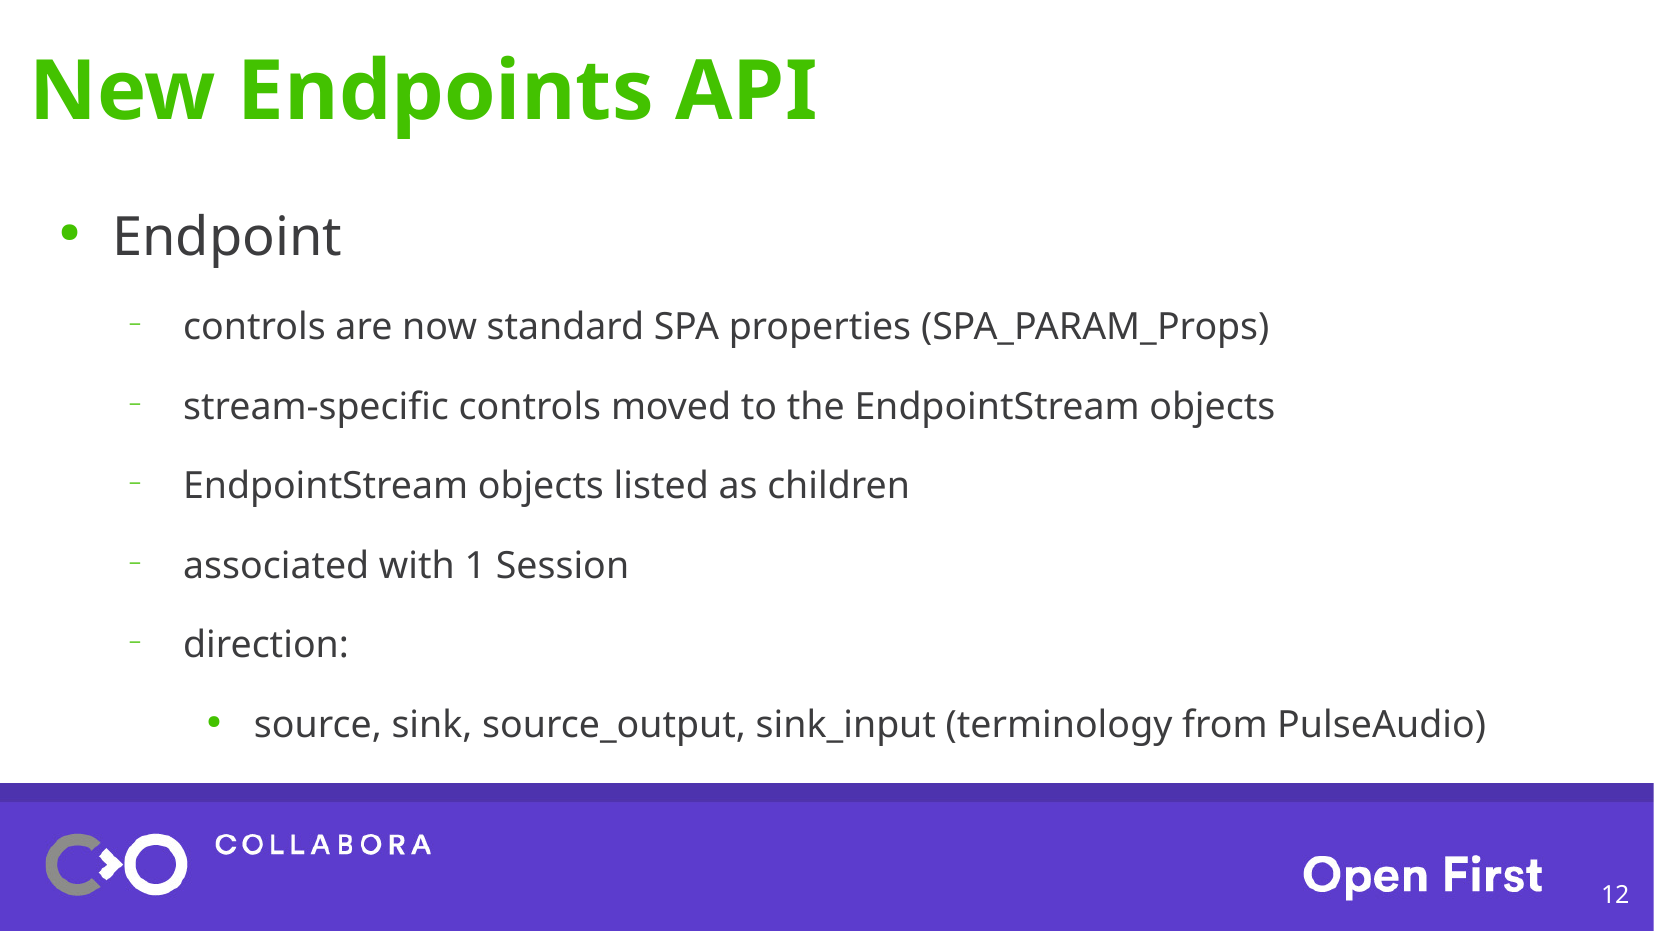

# New Endpoints API
Endpoint
controls are now standard SPA properties (SPA_PARAM_Props)
stream-specific controls moved to the EndpointStream objects
EndpointStream objects listed as children
associated with 1 Session
direction:
source, sink, source_output, sink_input (terminology from PulseAudio)